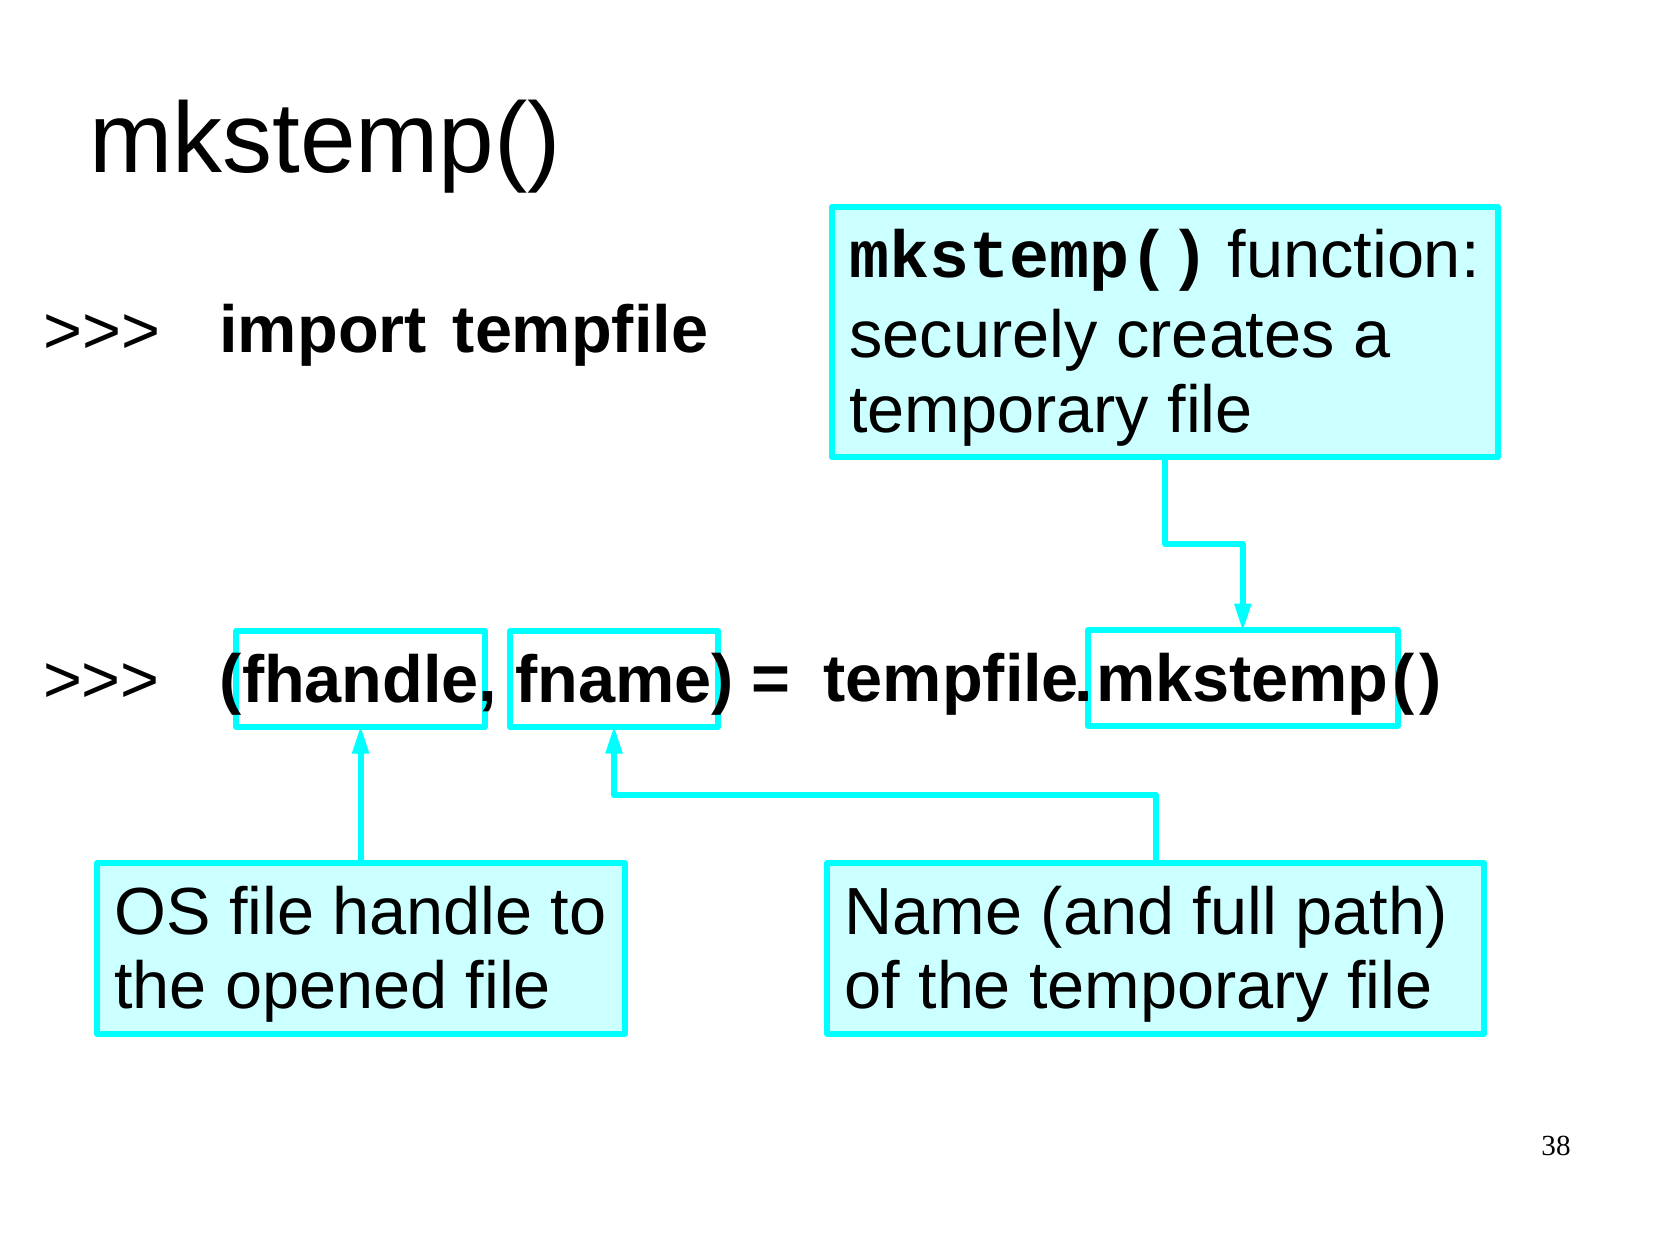

mkstemp()
mkstemp() function:
securely creates a
temporary file
tempfile
import
>>>
(
,
)
=
tempfile
.
mkstemp
(
)
fhandle
fname
>>>
OS file handle to
the opened file
Name (and full path)
of the temporary file
38